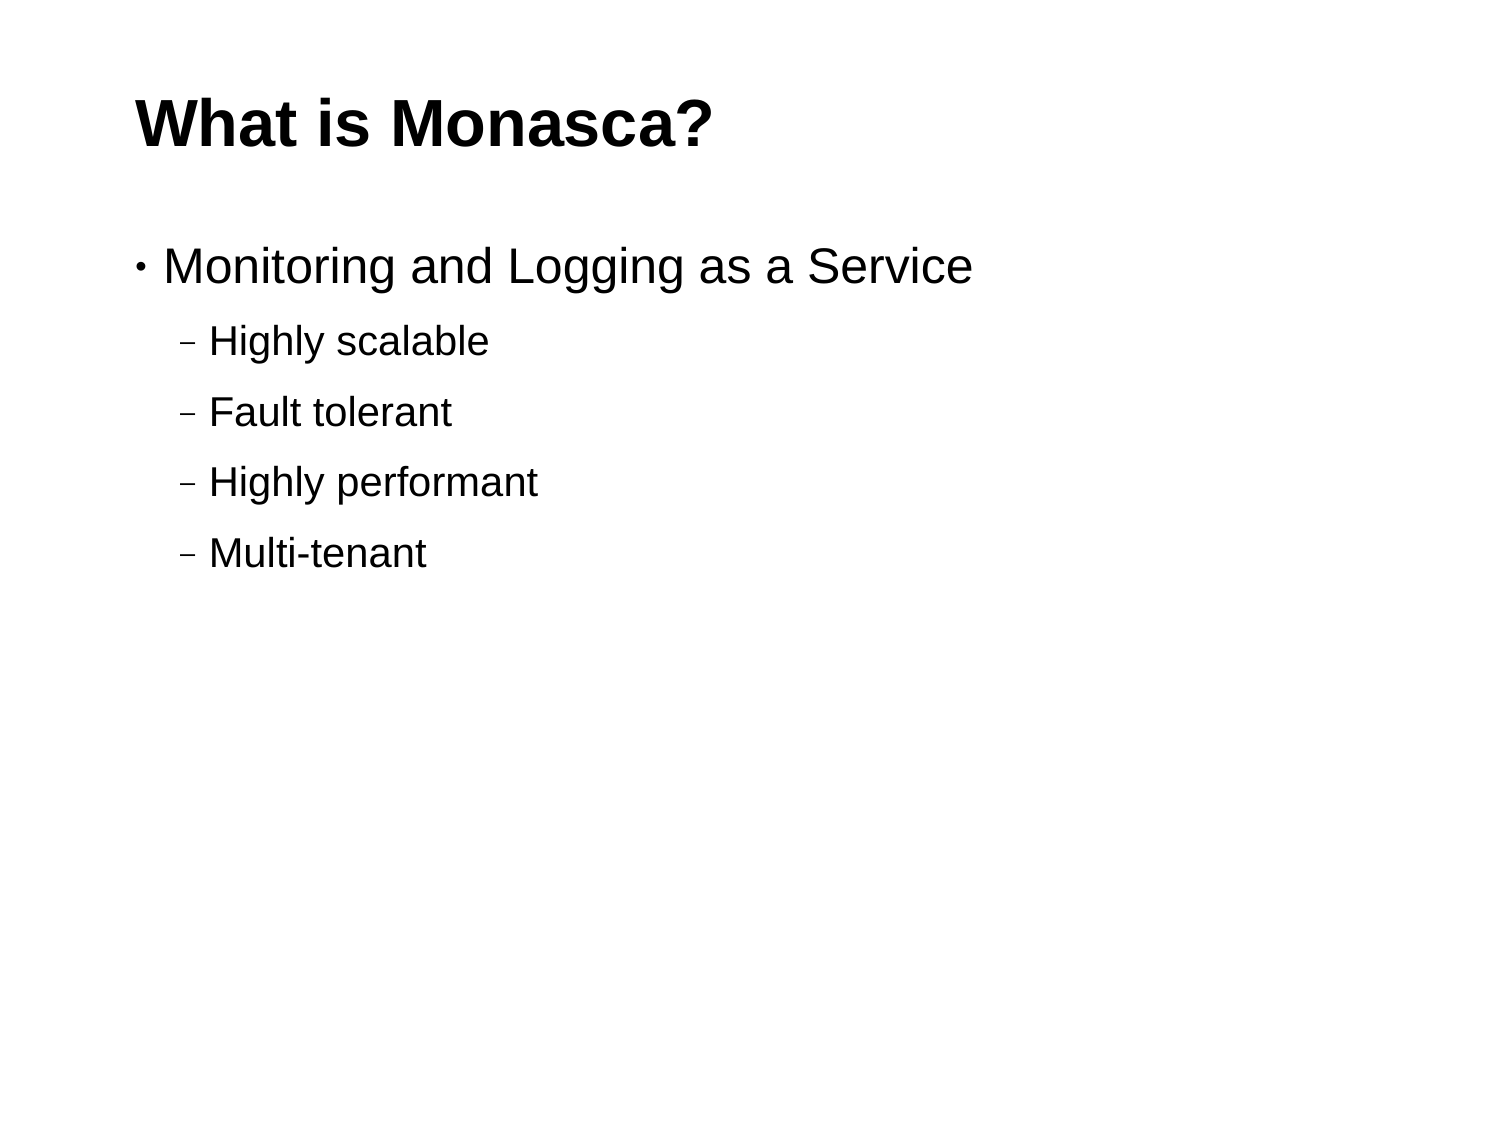

# What is Monasca?
Monitoring and Logging as a Service
Highly scalable
Fault tolerant
Highly performant
Multi-tenant